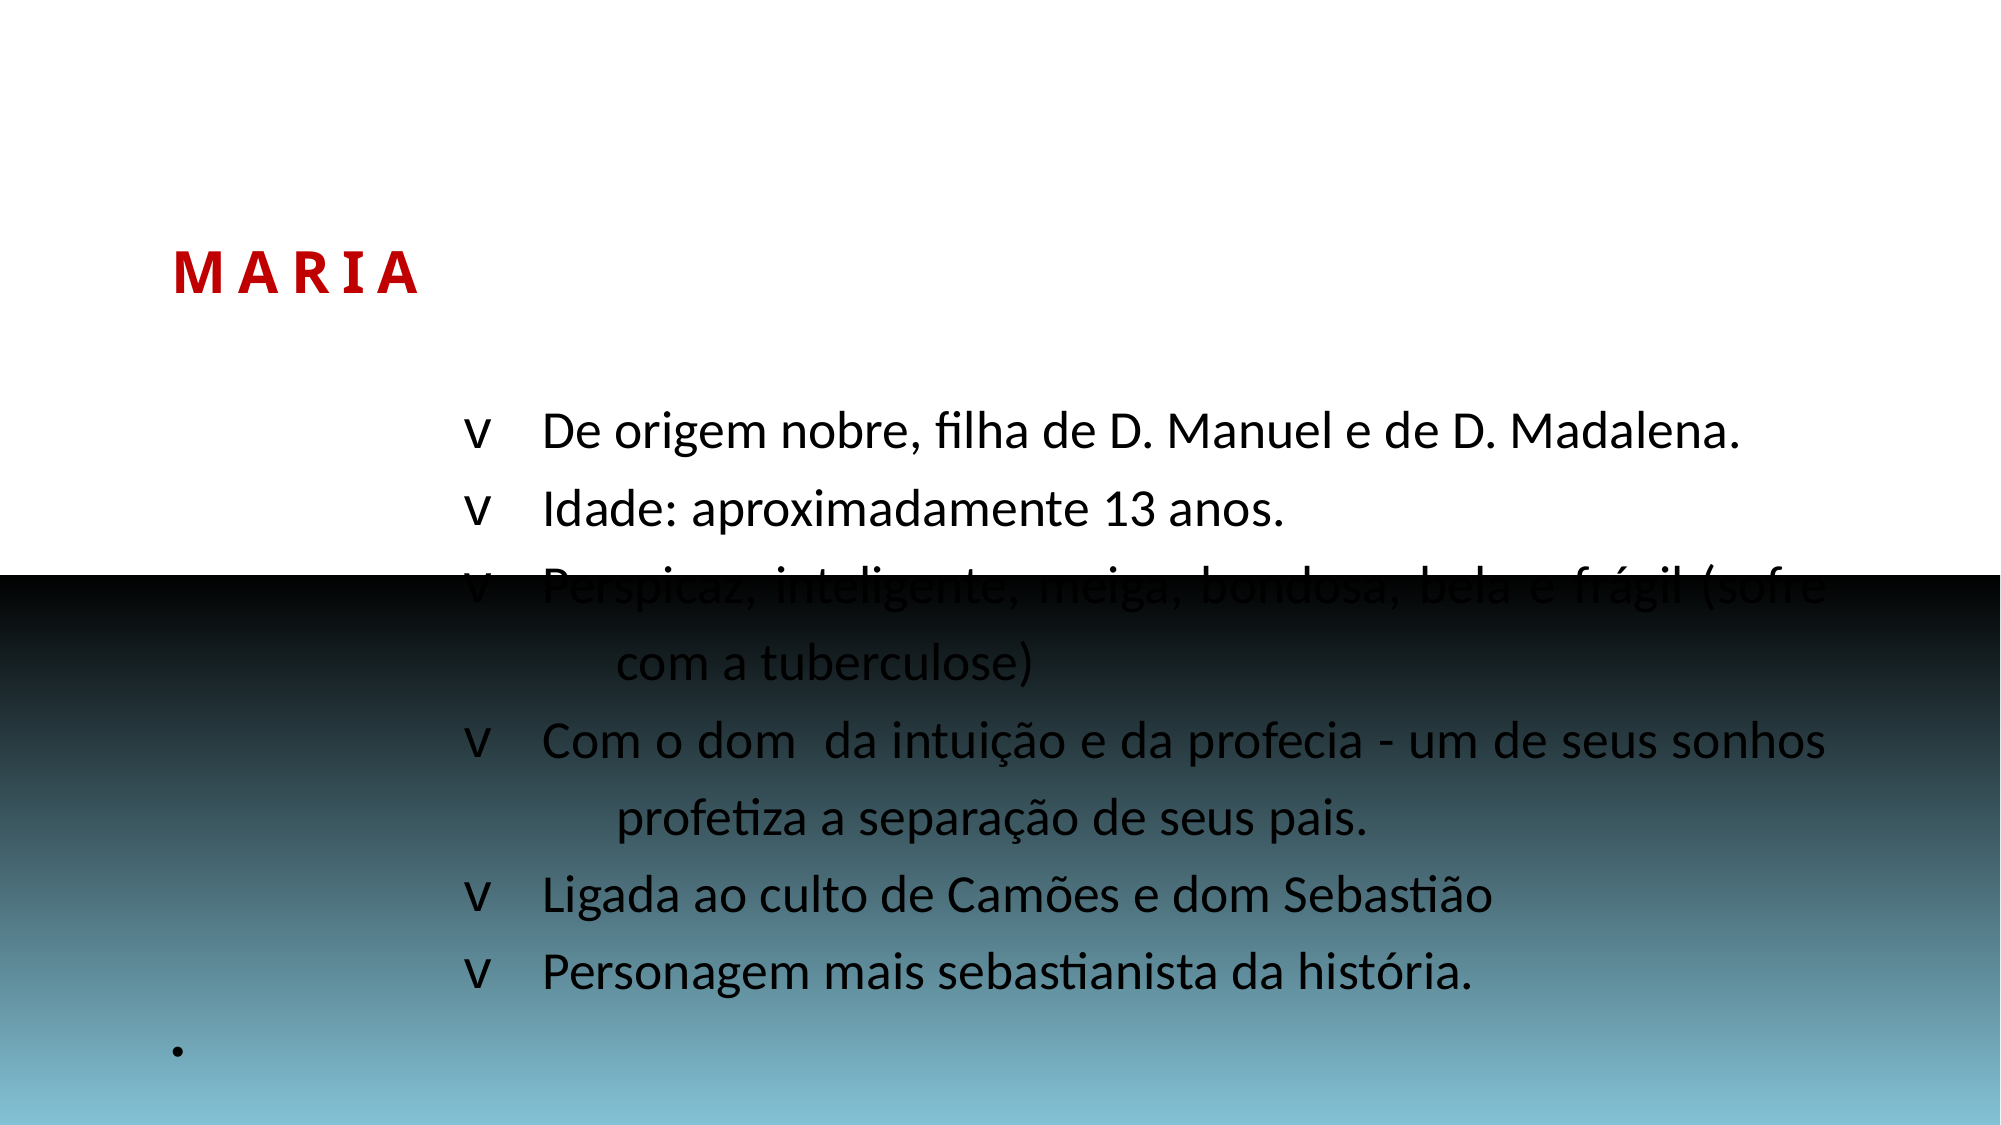

# Maria
De origem nobre, filha de D. Manuel e de D. Madalena.
Idade: aproximadamente 13 anos.
Perspicaz, inteligente, meiga, bondosa, bela e frágil (sofre com a tuberculose)
Com o dom da intuição e da profecia - um de seus sonhos profetiza a separação de seus pais.
Ligada ao culto de Camões e dom Sebastião
Personagem mais sebastianista da história.